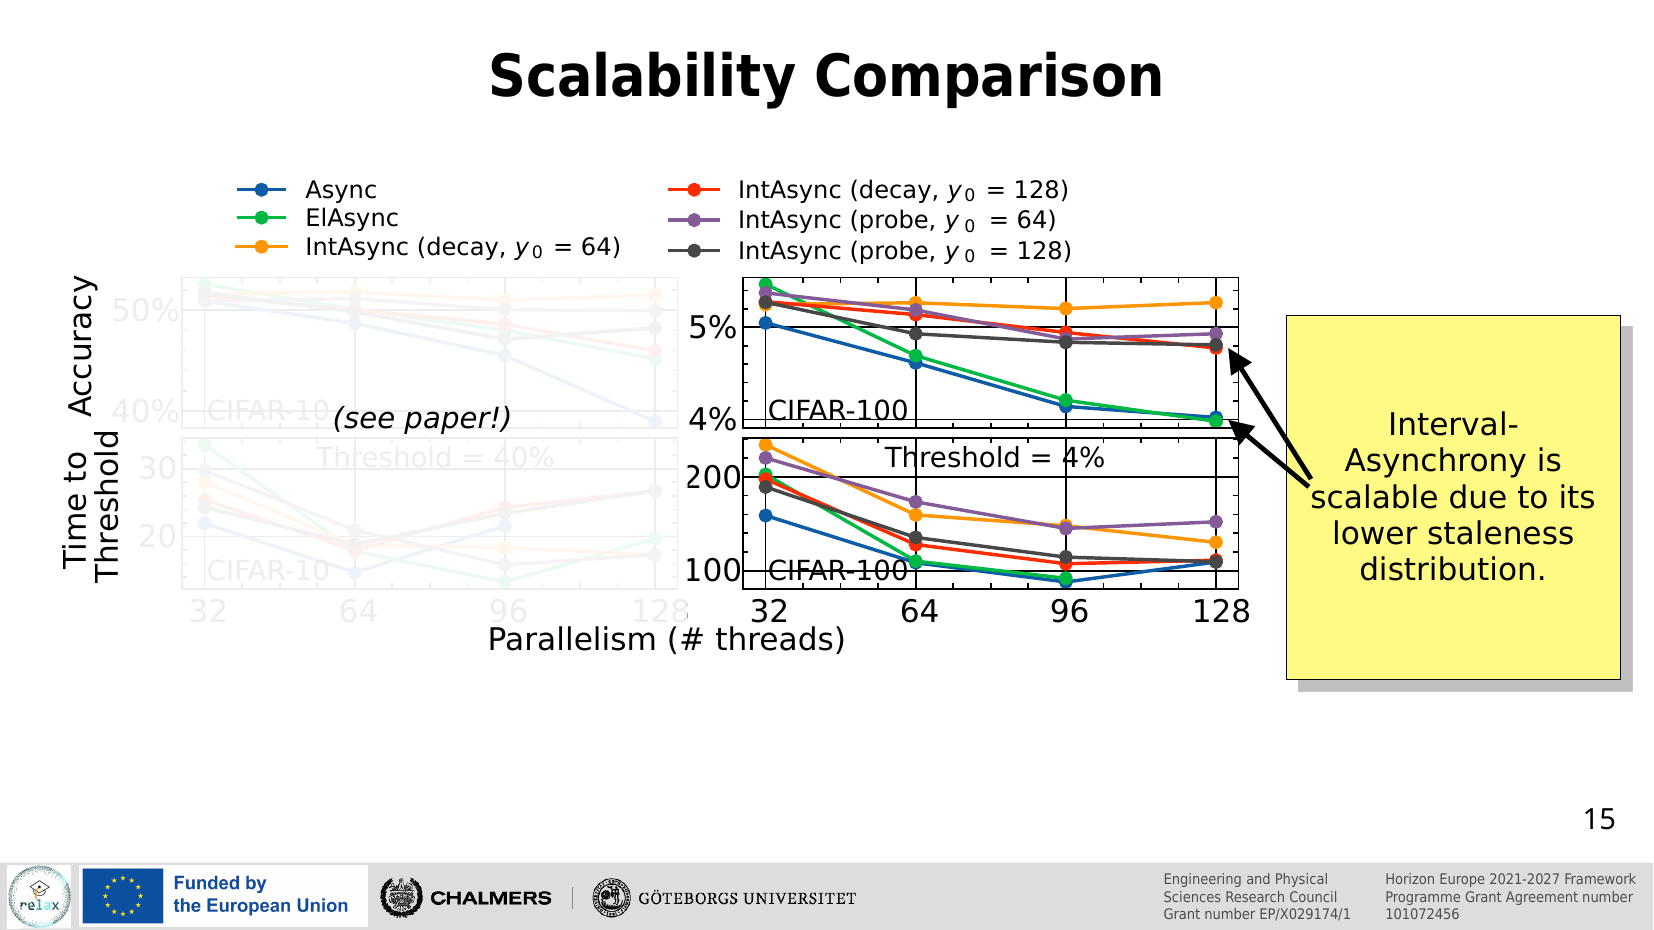

# Scalability Comparison
Interval-Asynchrony is scalable due to its lower staleness distribution.
(see paper!)
15
In the cases that ElAsync seems faster, it also has lower accuracy, so it’s not, really.